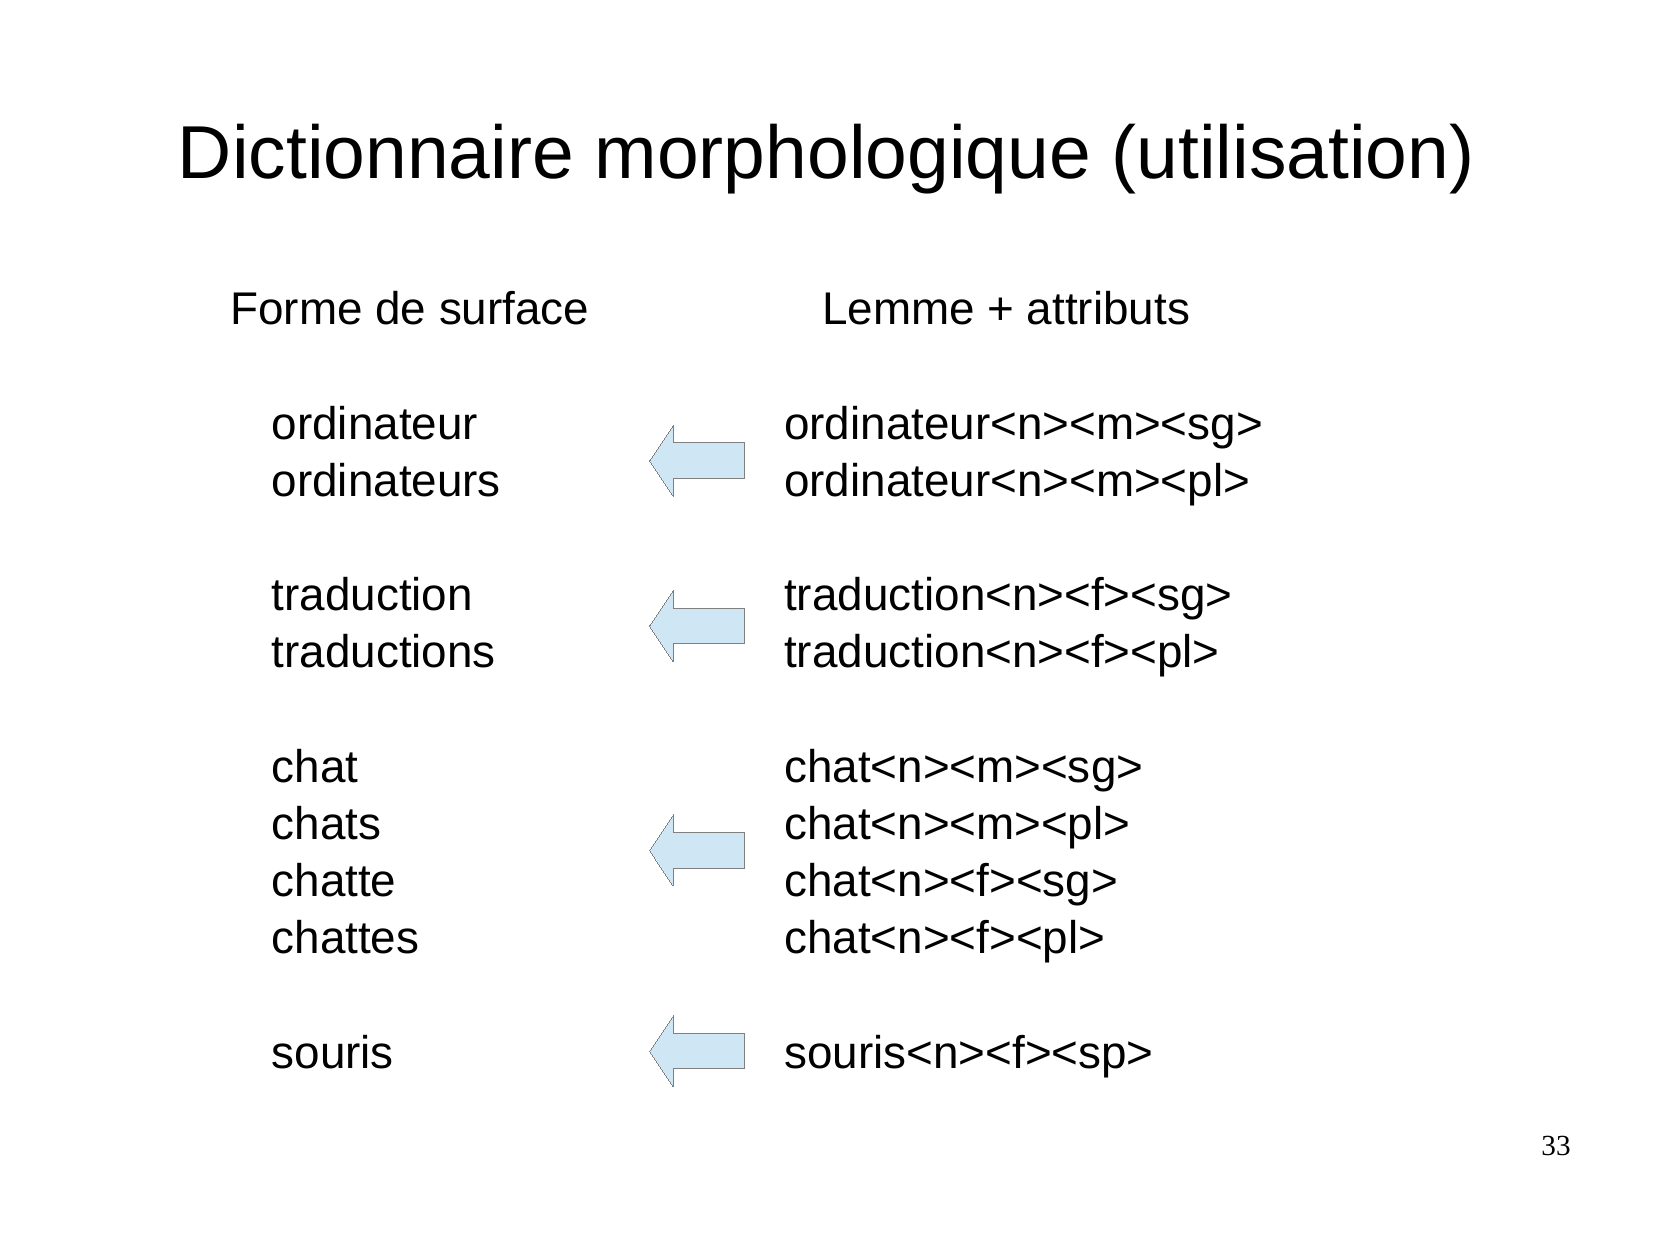

# Dictionnaire morphologique (utilisation)
Forme de surface
ordinateur
ordinateurs
traduction
traductions
chat
chats
chatte
chattes
souris
 Lemme + attributs
ordinateur<n><m><sg>
ordinateur<n><m><pl>
traduction<n><f><sg>
traduction<n><f><pl>
chat<n><m><sg>
chat<n><m><pl>
chat<n><f><sg>
chat<n><f><pl>
souris<n><f><sp>
33